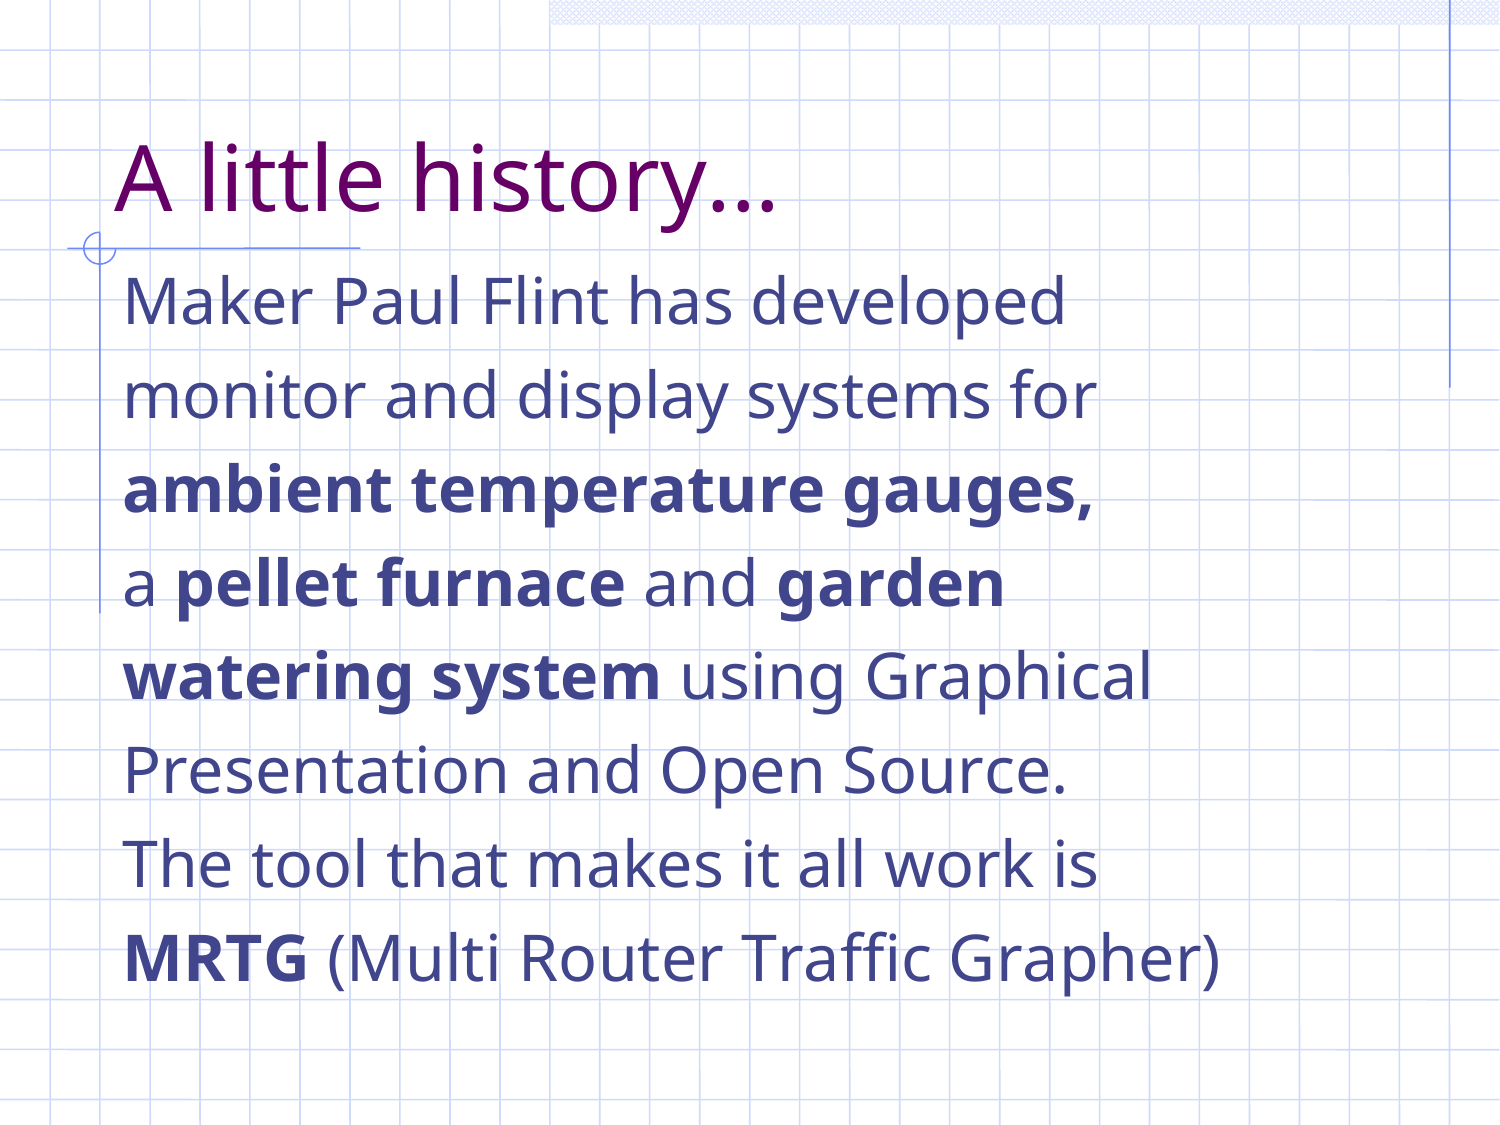

# A little history...
Maker Paul Flint has developed
monitor and display systems for
ambient temperature gauges,
a pellet furnace and garden
watering system using Graphical
Presentation and Open Source.
The tool that makes it all work is
MRTG (Multi Router Traffic Grapher)